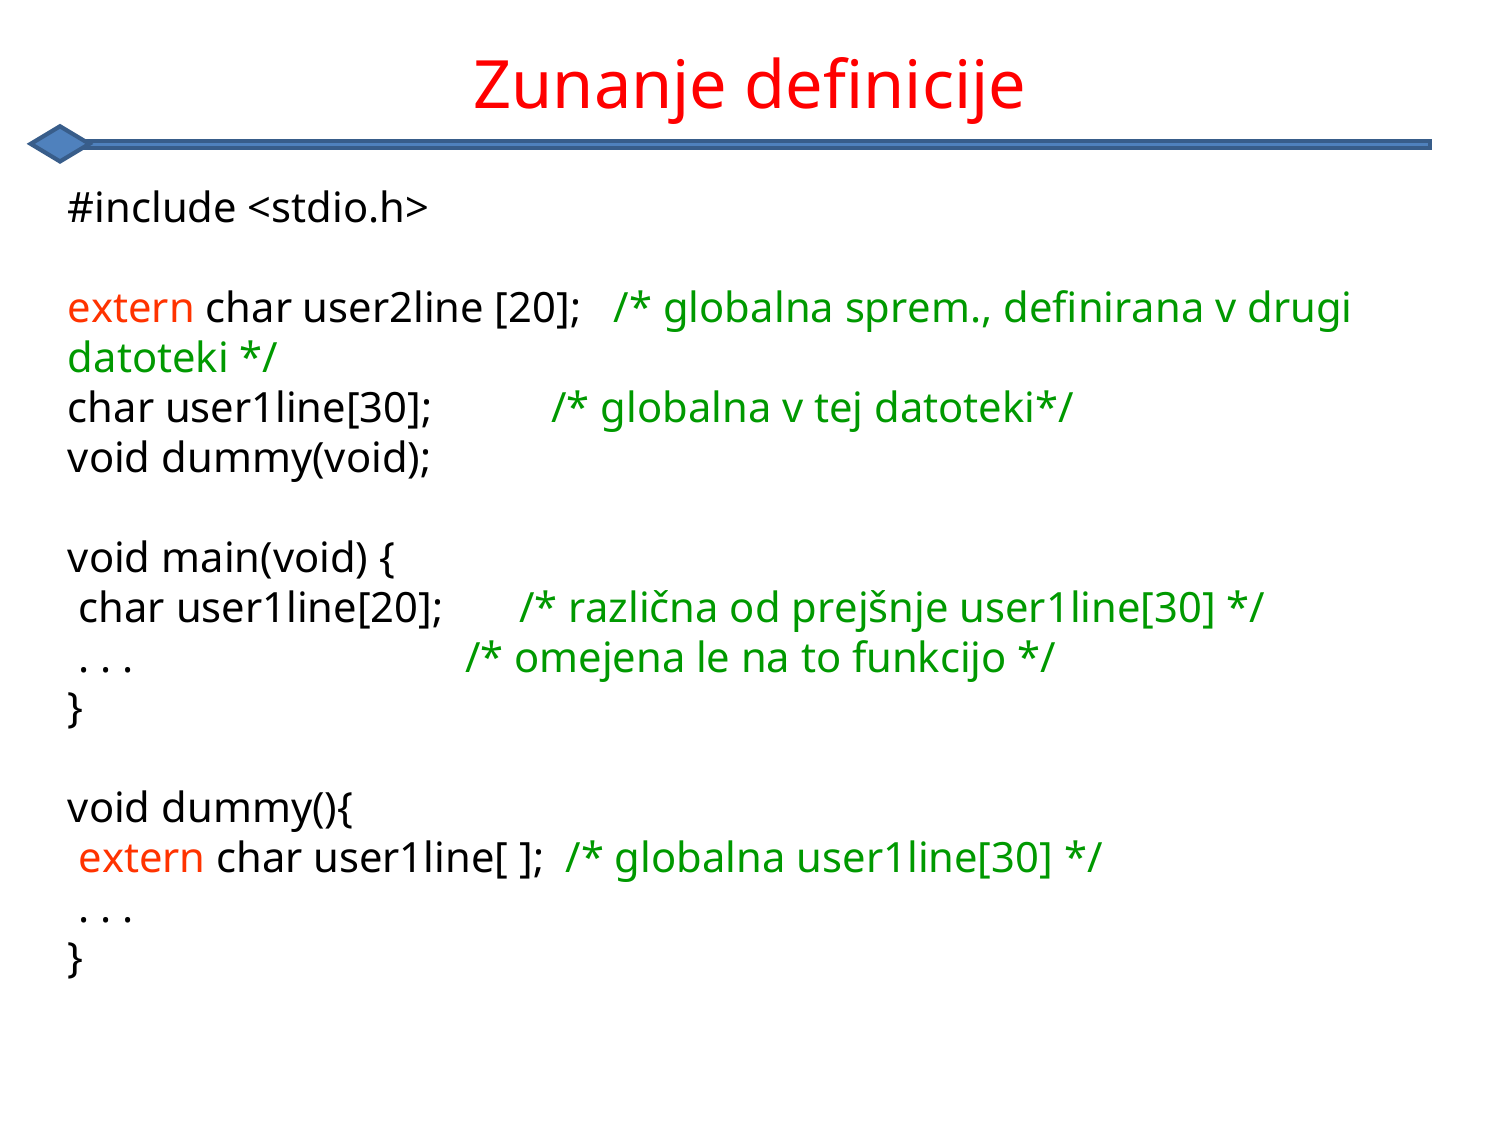

# Zunanje definicije
#include <stdio.h>
extern char user2line [20]; /* globalna sprem., definirana v drugi datoteki */
char user1line[30]; /* globalna v tej datoteki*/
void dummy(void);
void main(void) {
 char user1line[20]; /* različna od prejšnje user1line[30] */
 . . .	 /* omejena le na to funkcijo */
}
void dummy(){
 extern char user1line[ ]; /* globalna user1line[30] */
 . . .
}